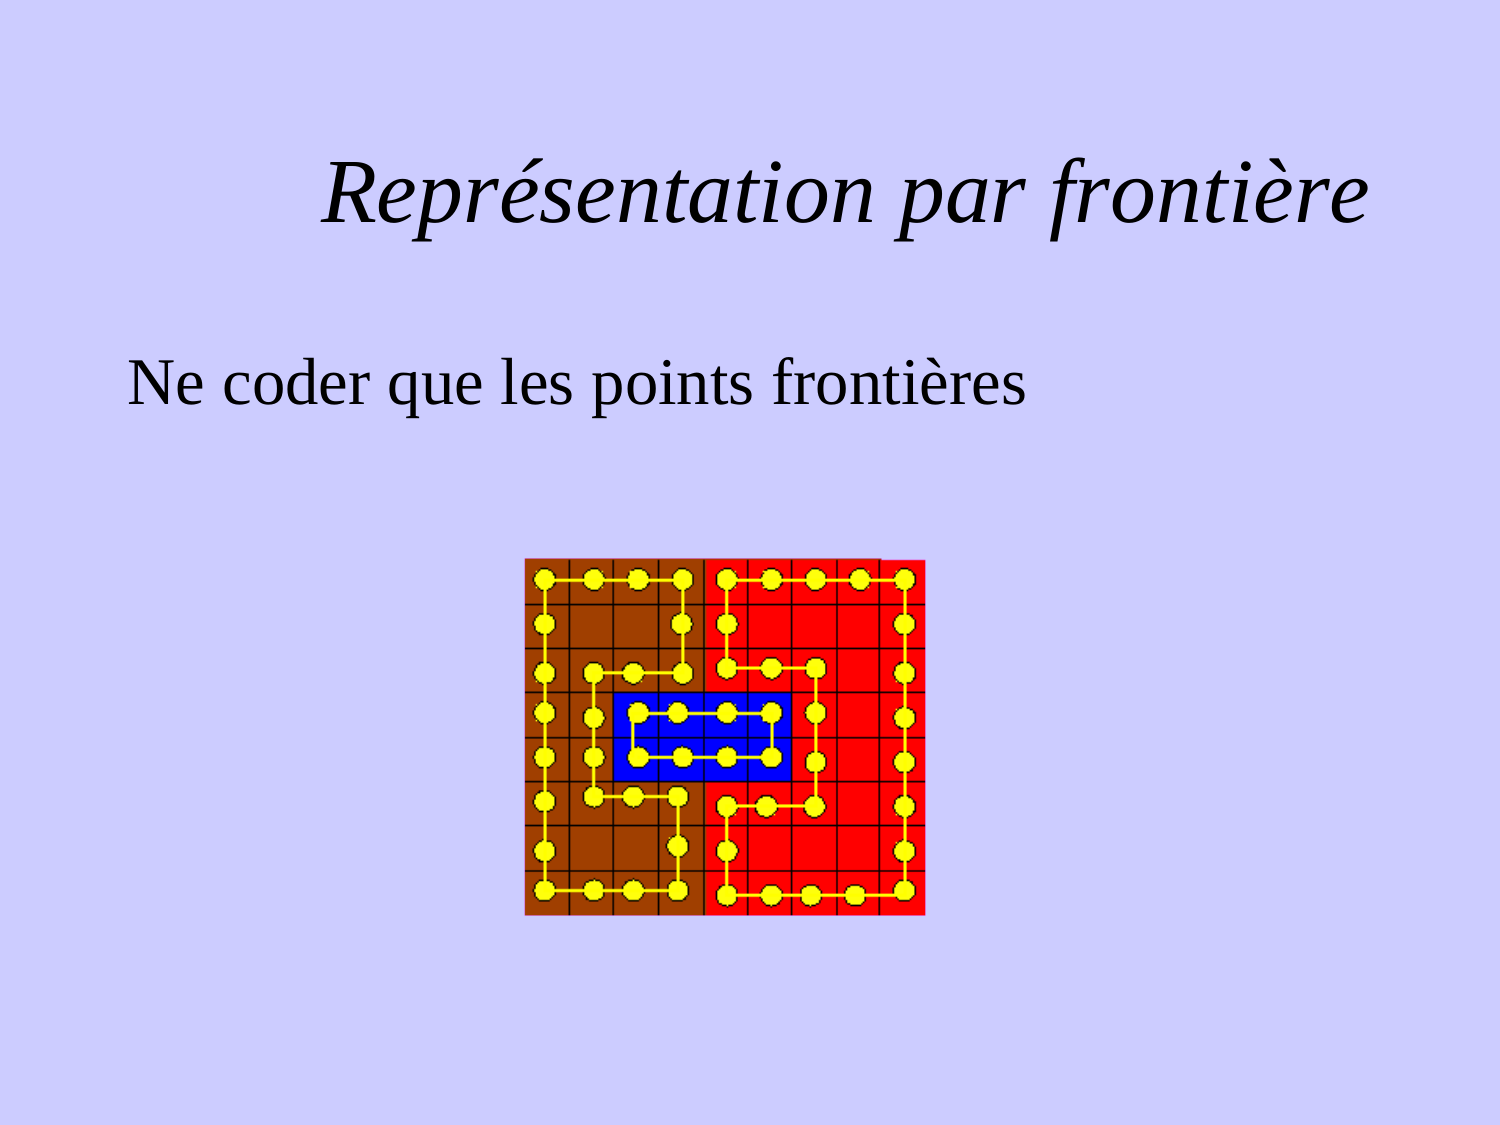

# Représentation par frontière
Ne coder que les points frontières